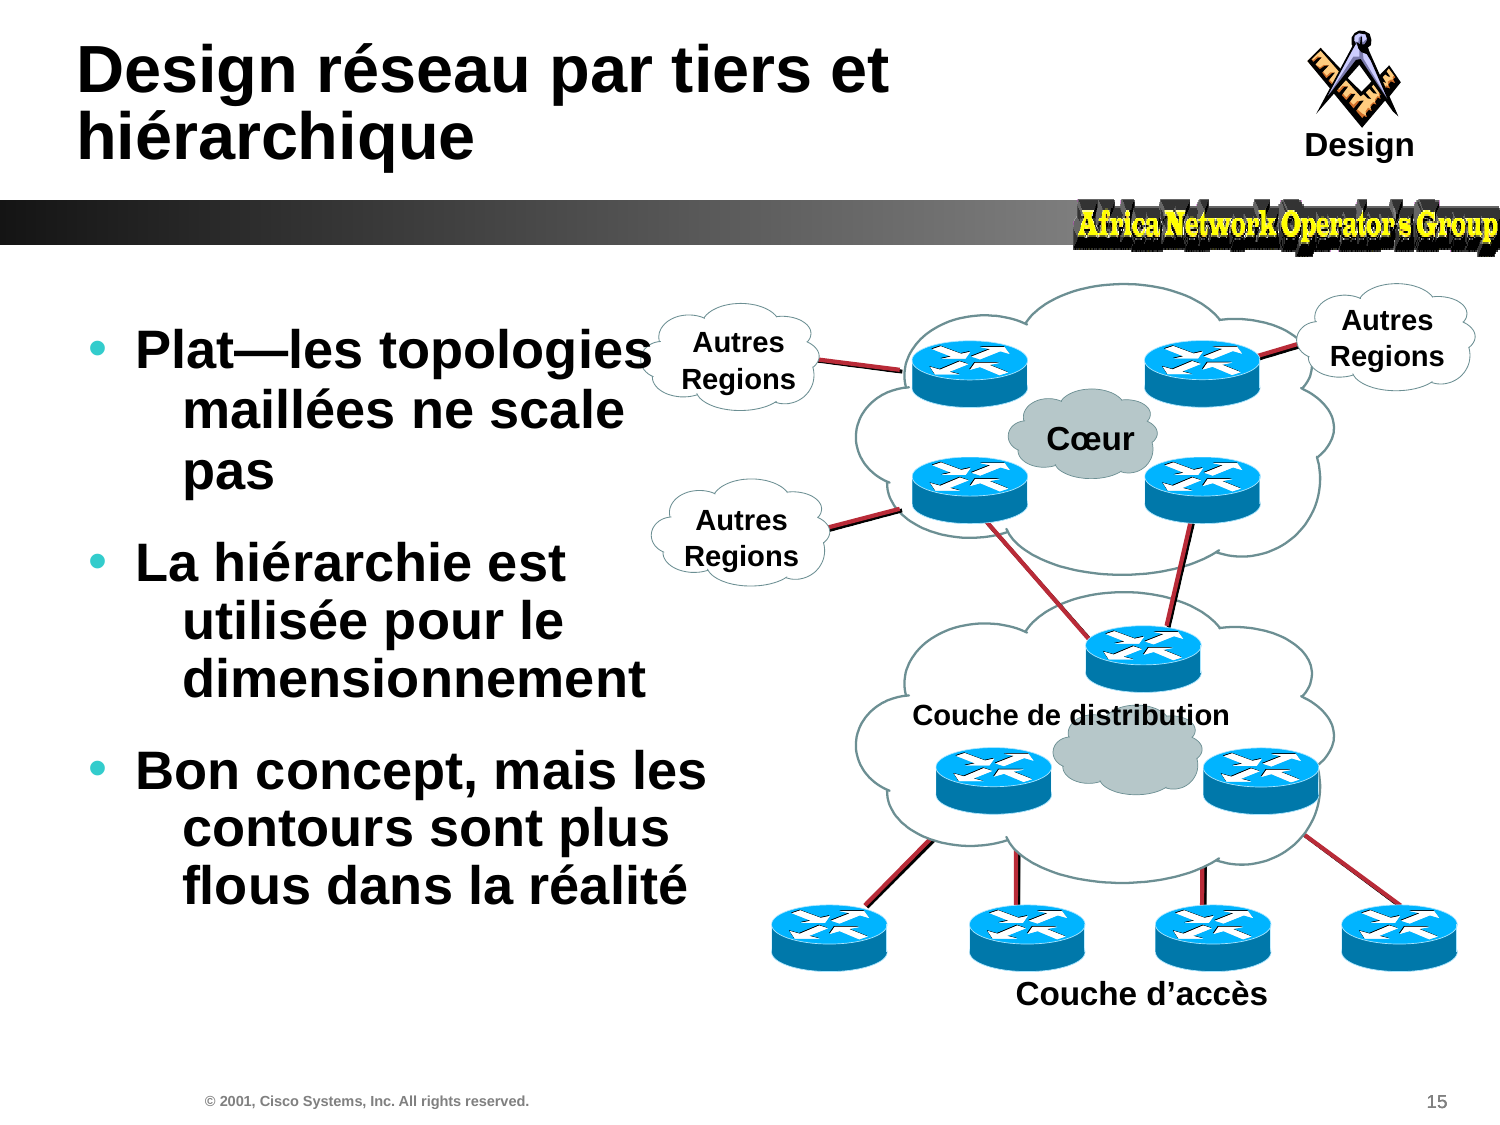

# Design réseau par tiers et hiérarchique
Design
Plat—les topologies maillées ne scale pas
La hiérarchie est utilisée pour le dimensionnement
Bon concept, mais les contours sont plus flous dans la réalité
Autres
Regions
Autres
Regions
Cœur
Autres
Regions
Couche de distribution
Couche d’accès